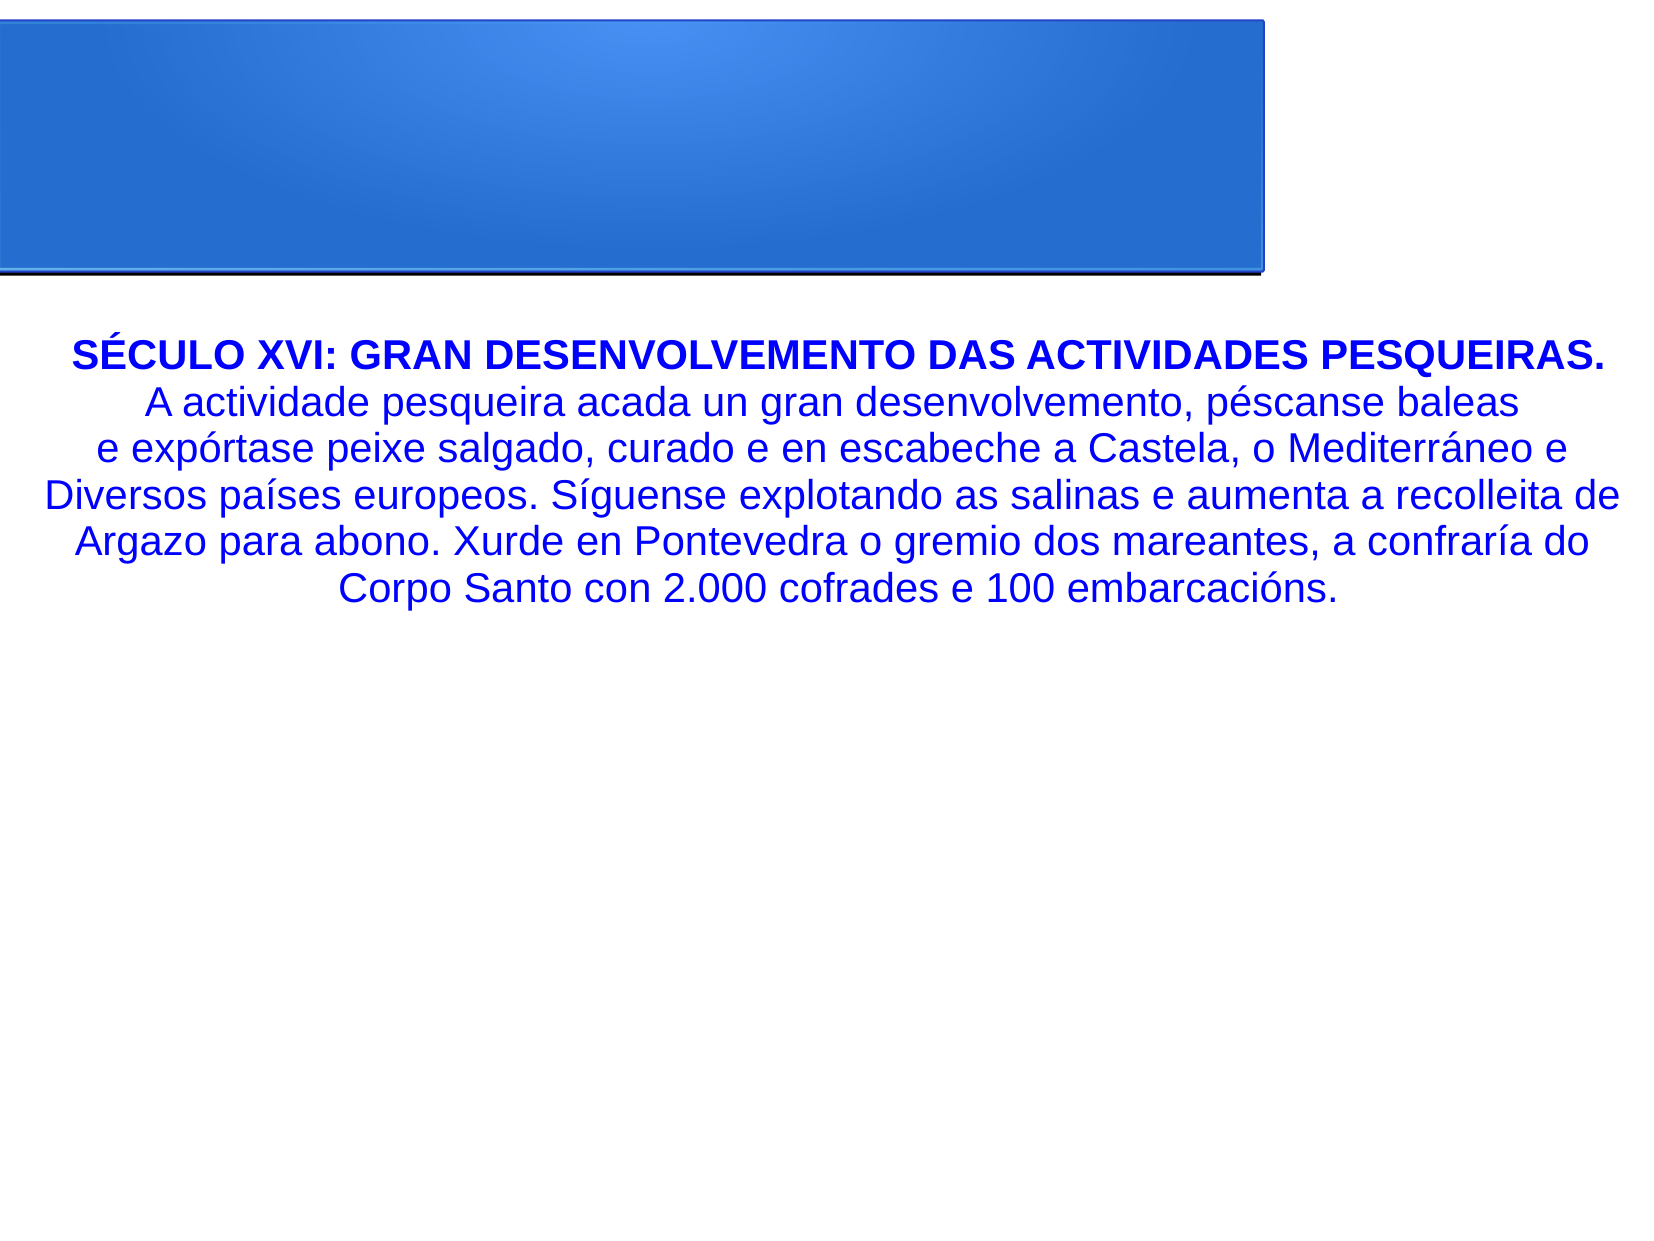

SÉCULO XVI: GRAN DESENVOLVEMENTO DAS ACTIVIDADES PESQUEIRAS.
A actividade pesqueira acada un gran desenvolvemento, péscanse baleas
e expórtase peixe salgado, curado e en escabeche a Castela, o Mediterráneo e
Diversos países europeos. Síguense explotando as salinas e aumenta a recolleita de
Argazo para abono. Xurde en Pontevedra o gremio dos mareantes, a confraría do
Corpo Santo con 2.000 cofrades e 100 embarcacións.